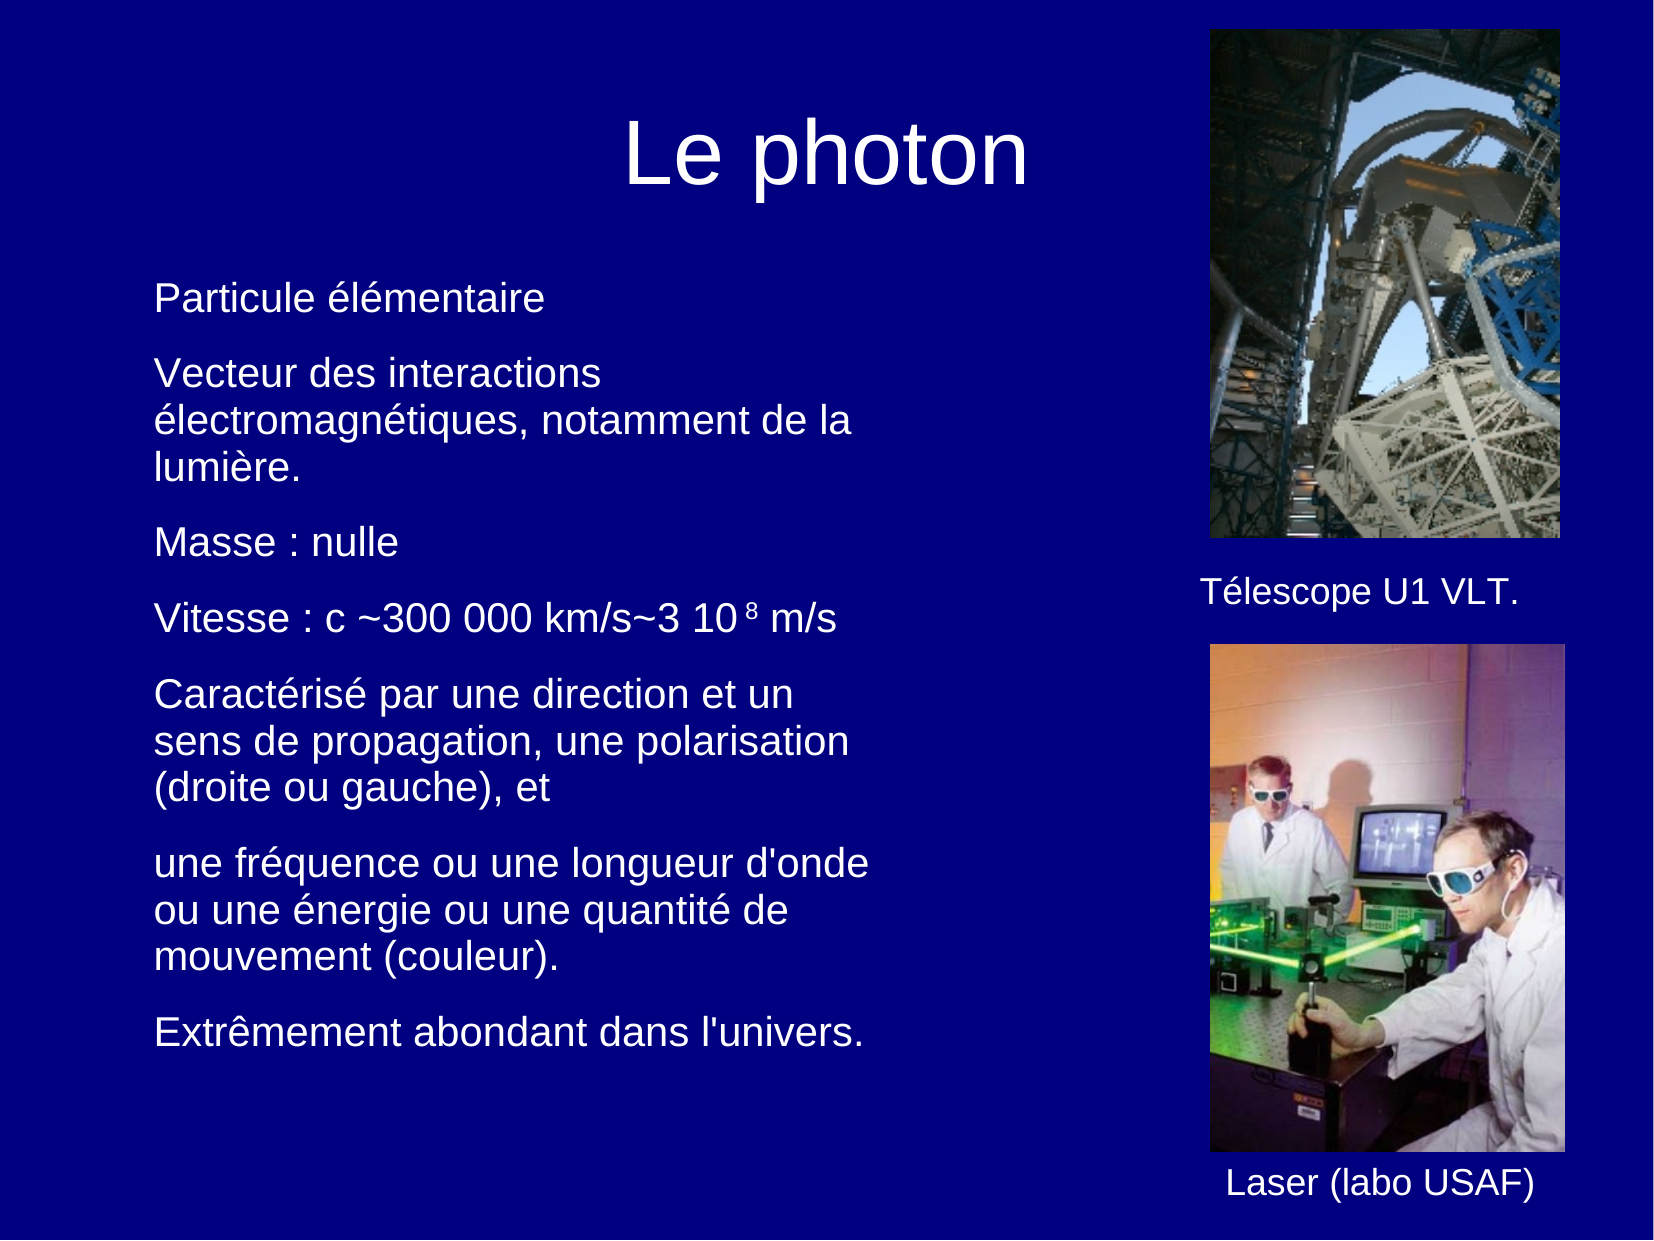

# Le photon
Particule élémentaire
Vecteur des interactions électromagnétiques, notamment de la lumière.
Masse : nulle
Vitesse : c ~300 000 km/s~3 10 8 m/s
Caractérisé par une direction et un sens de propagation, une polarisation (droite ou gauche), et
une fréquence ou une longueur d'onde ou une énergie ou une quantité de mouvement (couleur).
Extrêmement abondant dans l'univers.
Télescope U1 VLT.
Laser (labo USAF)